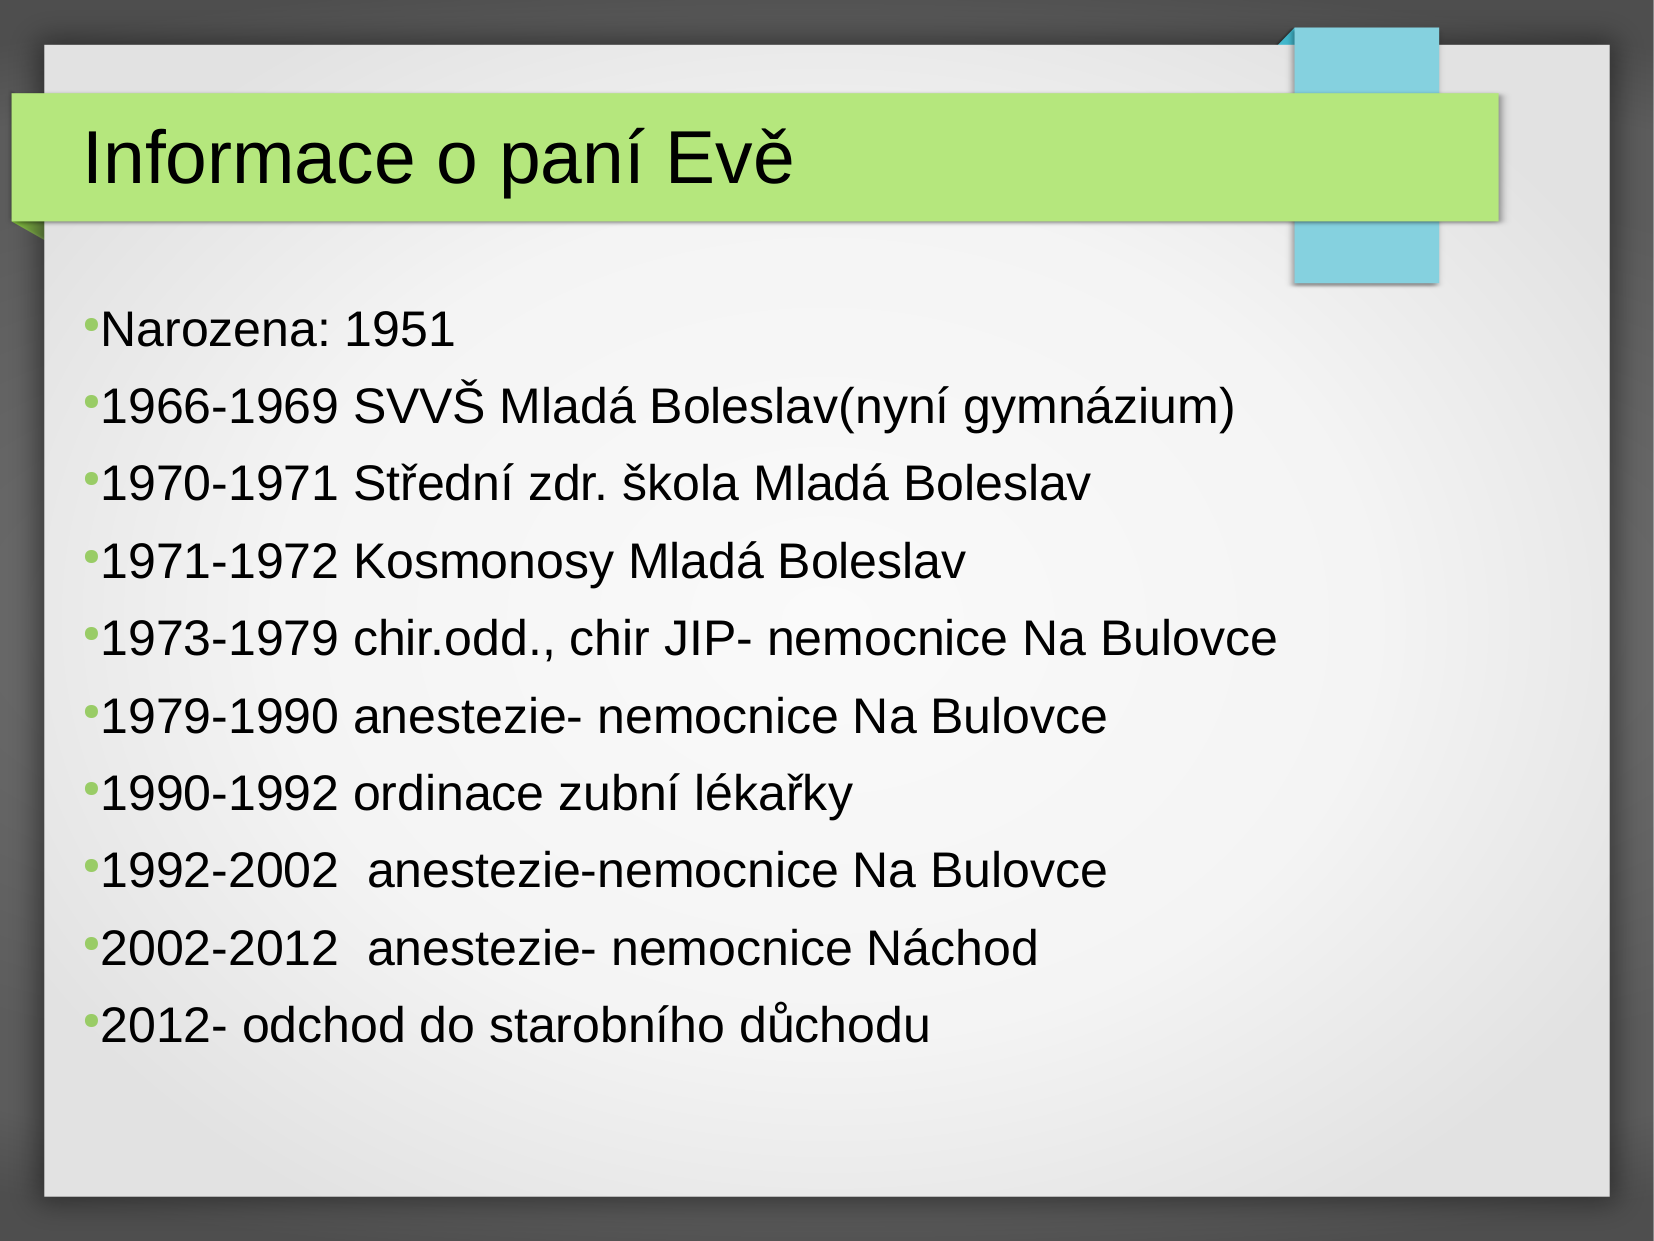

# Informace o paní Evě
Narozena: 1951
1966-1969 SVVŠ Mladá Boleslav(nyní gymnázium)
1970-1971 Střední zdr. škola Mladá Boleslav
1971-1972 Kosmonosy Mladá Boleslav
1973-1979 chir.odd., chir JIP- nemocnice Na Bulovce
1979-1990 anestezie- nemocnice Na Bulovce
1990-1992 ordinace zubní lékařky
1992-2002 anestezie-nemocnice Na Bulovce
2002-2012 anestezie- nemocnice Náchod
2012- odchod do starobního důchodu